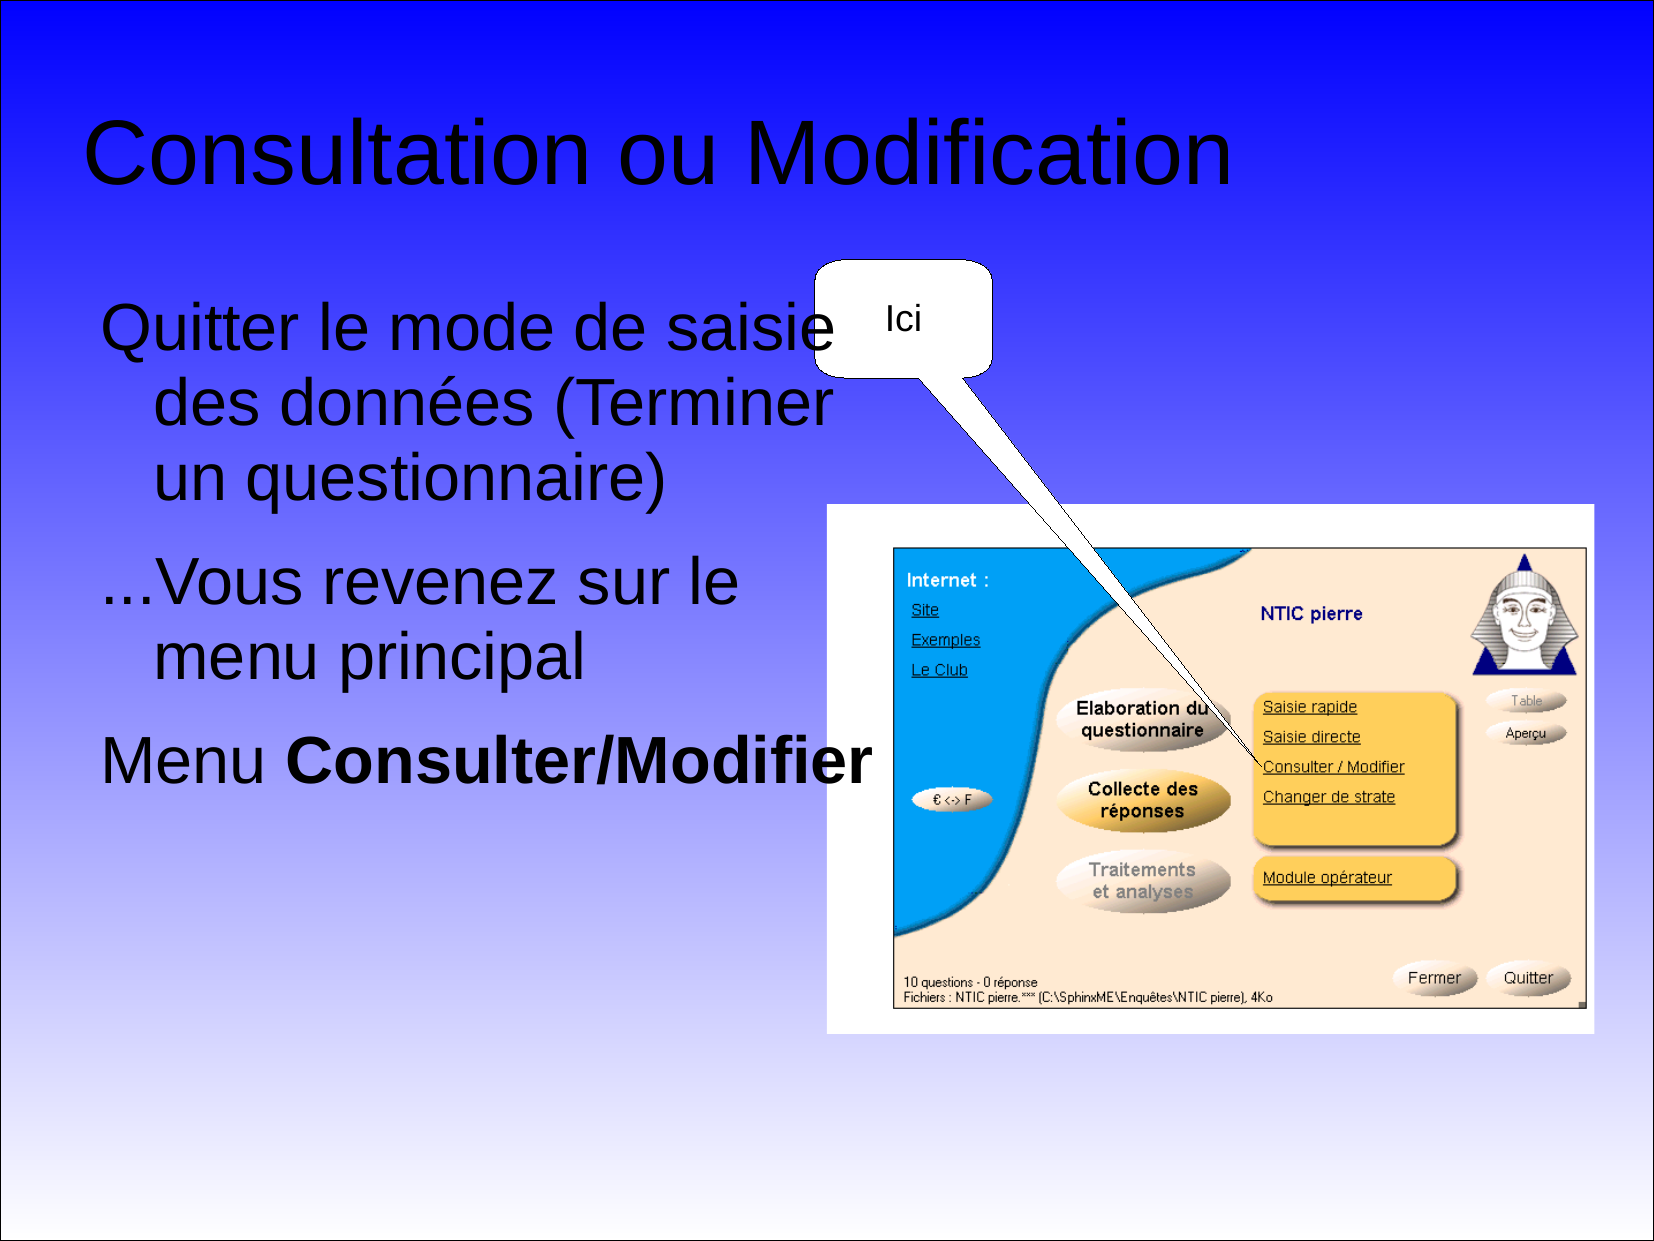

# Consultation ou Modification
Ici
Quitter le mode de saisie des données (Terminer un questionnaire)
...Vous revenez sur le menu principal
Menu Consulter/Modifier